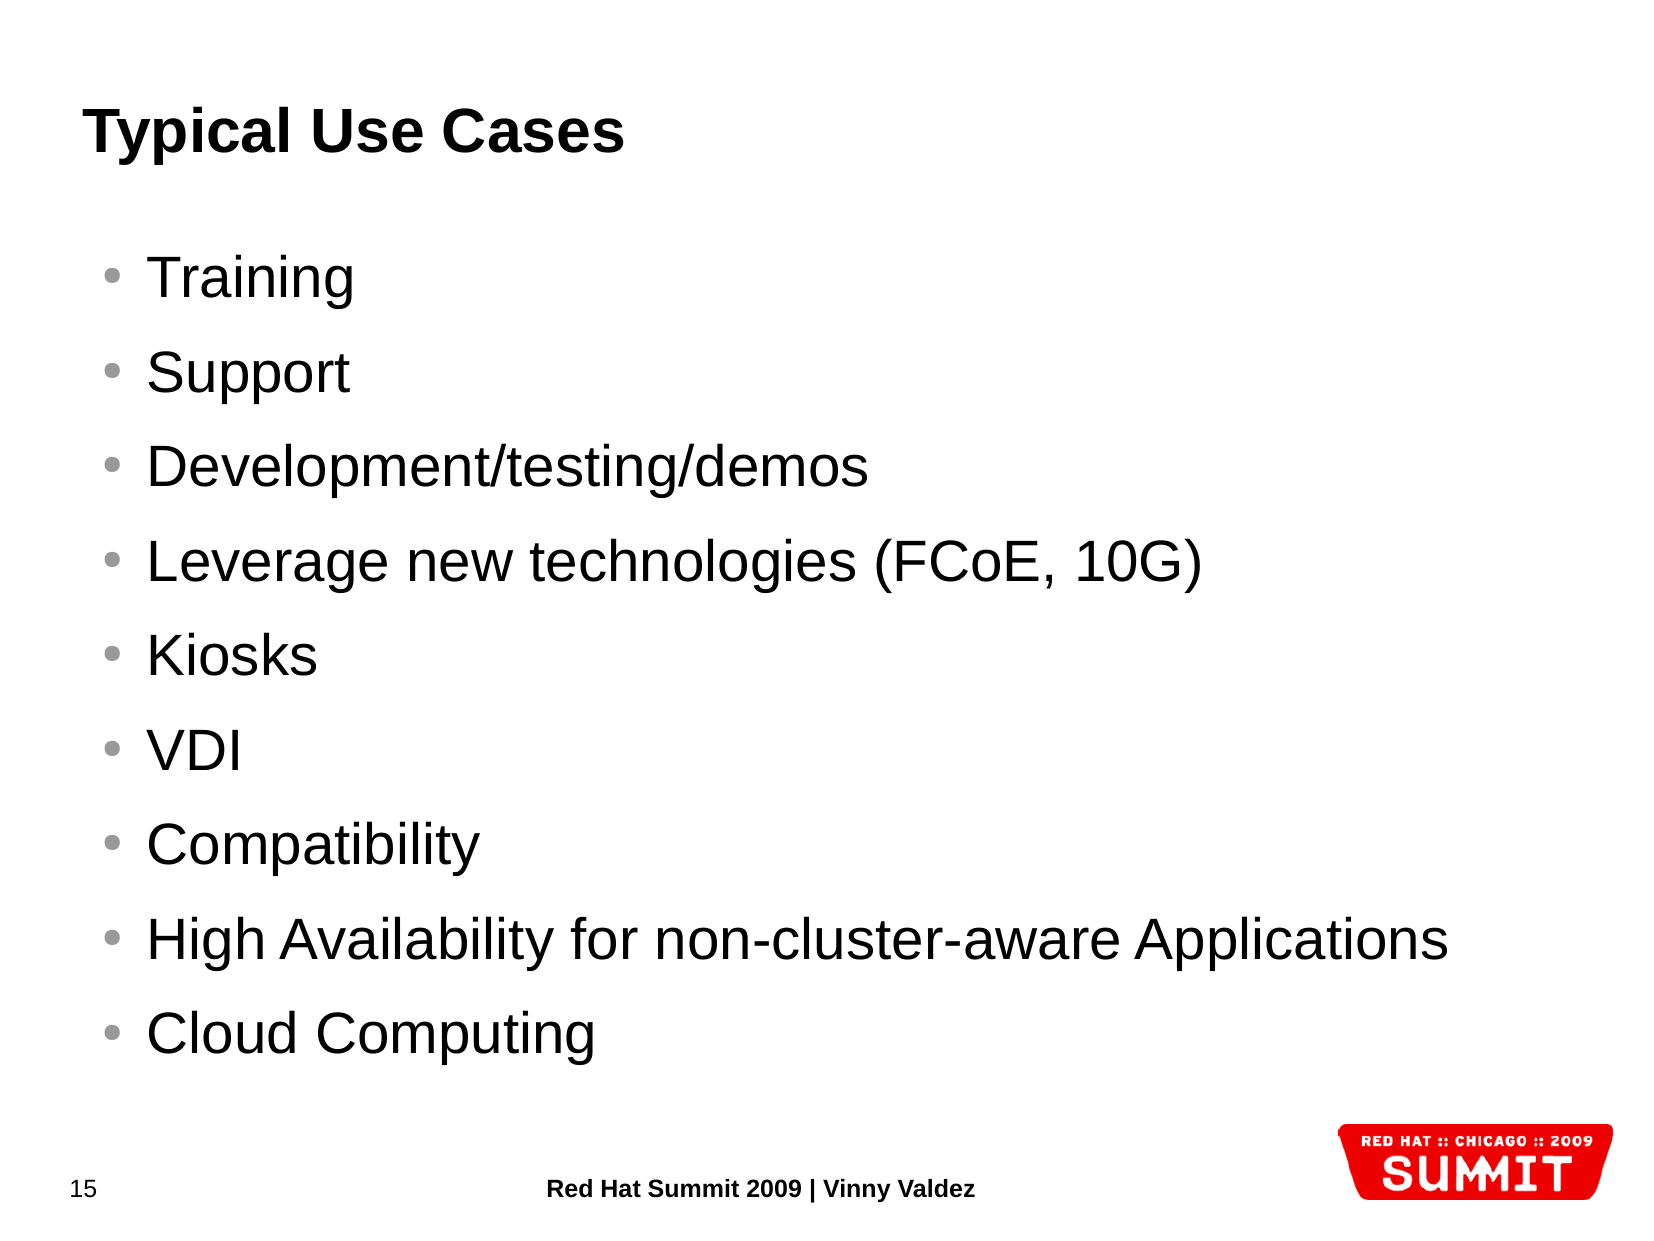

# Typical Use Cases
Training
Support
Development/testing/demos
Leverage new technologies (FCoE, 10G)
Kiosks
VDI
Compatibility
High Availability for non-cluster-aware Applications
Cloud Computing